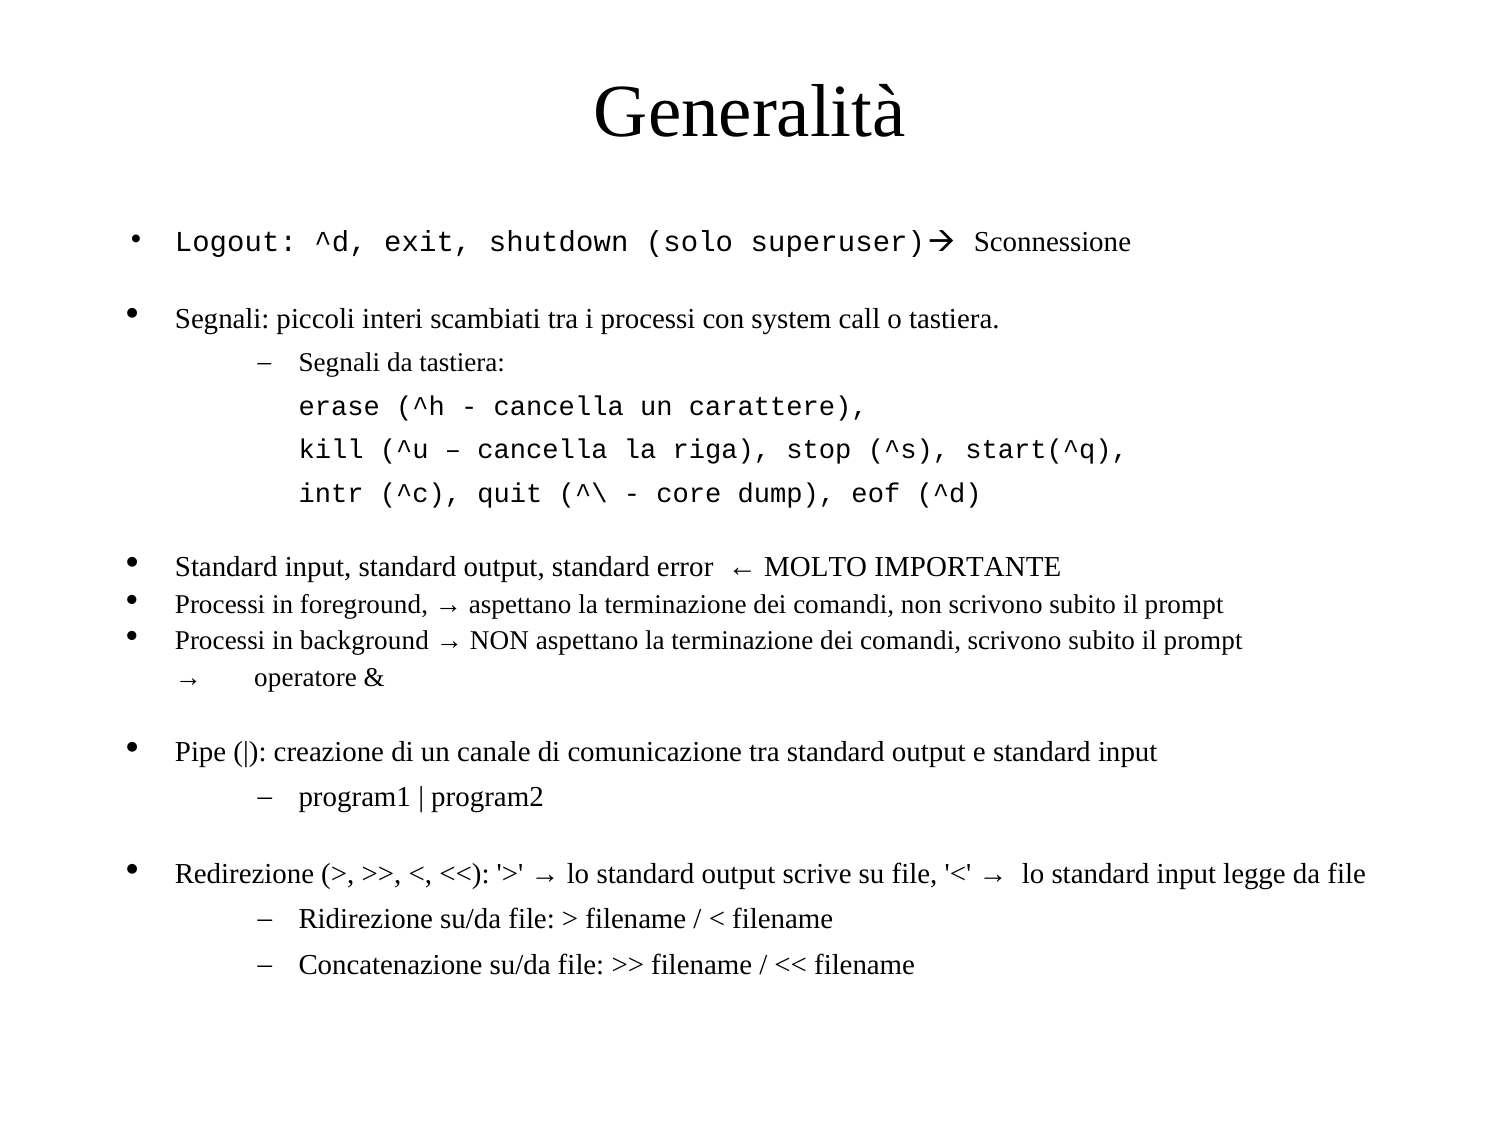

# Generalità
Logout: ^d, exit, shutdown (solo superuser) Sconnessione
Segnali: piccoli interi scambiati tra i processi con system call o tastiera.
Segnali da tastiera:
erase (^h - cancella un carattere),
kill (^u – cancella la riga), stop (^s), start(^q),
intr (^c), quit (^\ - core dump), eof (^d)
Standard input, standard output, standard error ← MOLTO IMPORTANTE
Processi in foreground, → aspettano la terminazione dei comandi, non scrivono subito il prompt
Processi in background → NON aspettano la terminazione dei comandi, scrivono subito il prompt
→ 	operatore &
Pipe (|): creazione di un canale di comunicazione tra standard output e standard input
program1 | program2
Redirezione (>, >>, <, <<): '>' → lo standard output scrive su file, '<' → lo standard input legge da file
Ridirezione su/da file: > filename / < filename
Concatenazione su/da file: >> filename / << filename